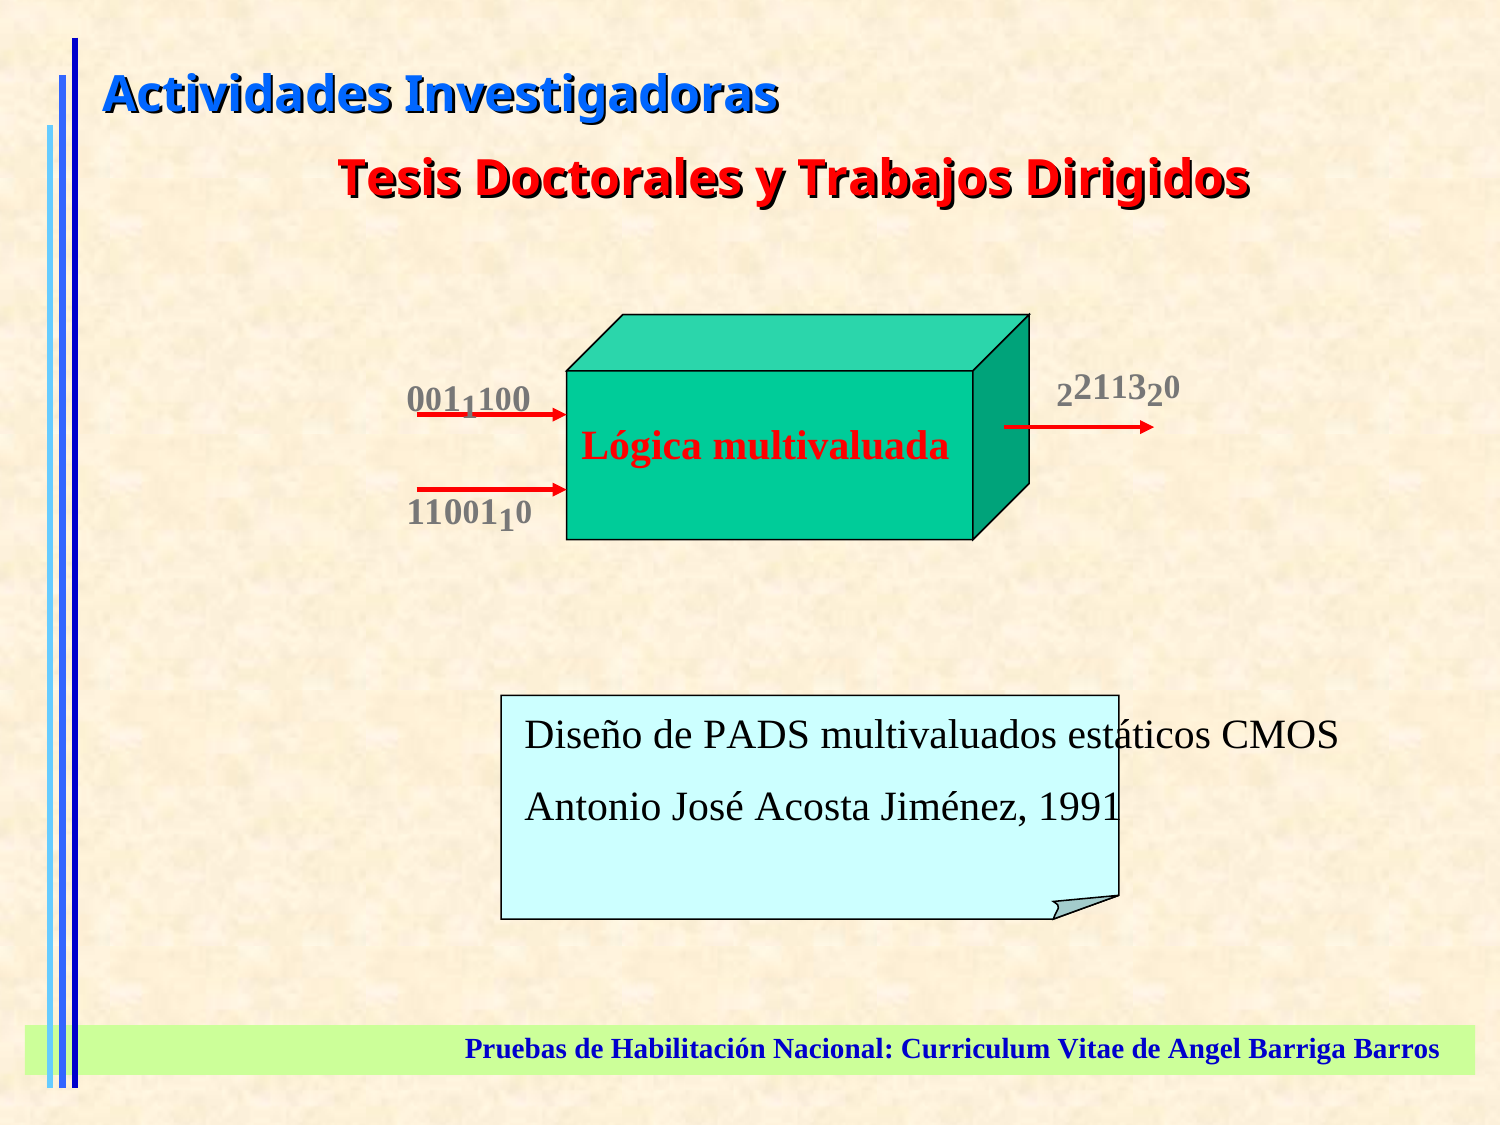

Actividades Investigadoras
Tesis Doctorales y Trabajos Dirigidos
Lógica multivaluada
2211320
0011100
1100110
Diseño de PADS multivaluados estáticos CMOS
Antonio José Acosta Jiménez, 1991